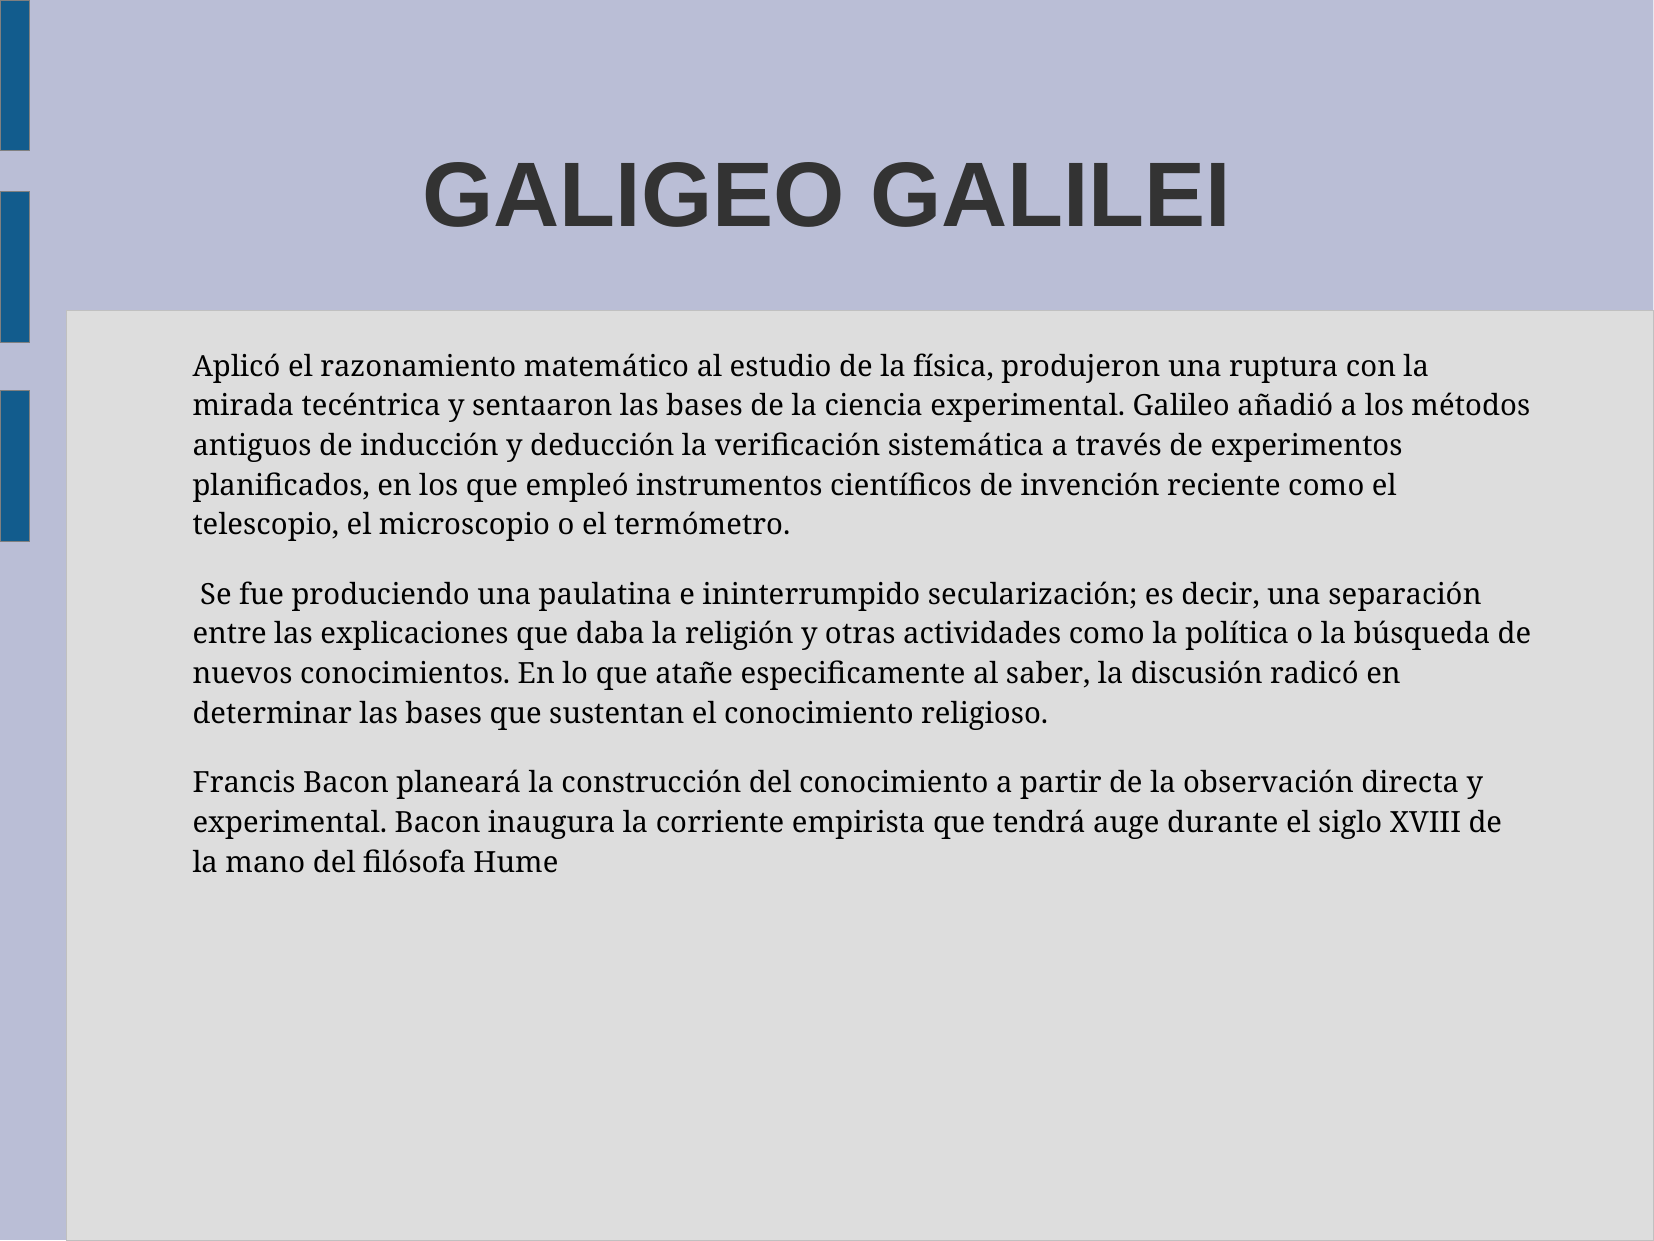

# GALIGEO GALILEI
Aplicó el razonamiento matemático al estudio de la física, produjeron una ruptura con la mirada tecéntrica y sentaaron las bases de la ciencia experimental. Galileo añadió a los métodos antiguos de inducción y deducción la verificación sistemática a través de experimentos planificados, en los que empleó instrumentos científicos de invención reciente como el telescopio, el microscopio o el termómetro.
 Se fue produciendo una paulatina e ininterrumpido secularización; es decir, una separación entre las explicaciones que daba la religión y otras actividades como la política o la búsqueda de nuevos conocimientos. En lo que atañe especificamente al saber, la discusión radicó en determinar las bases que sustentan el conocimiento religioso.
Francis Bacon planeará la construcción del conocimiento a partir de la observación directa y experimental. Bacon inaugura la corriente empirista que tendrá auge durante el siglo XVIII de la mano del filósofa Hume